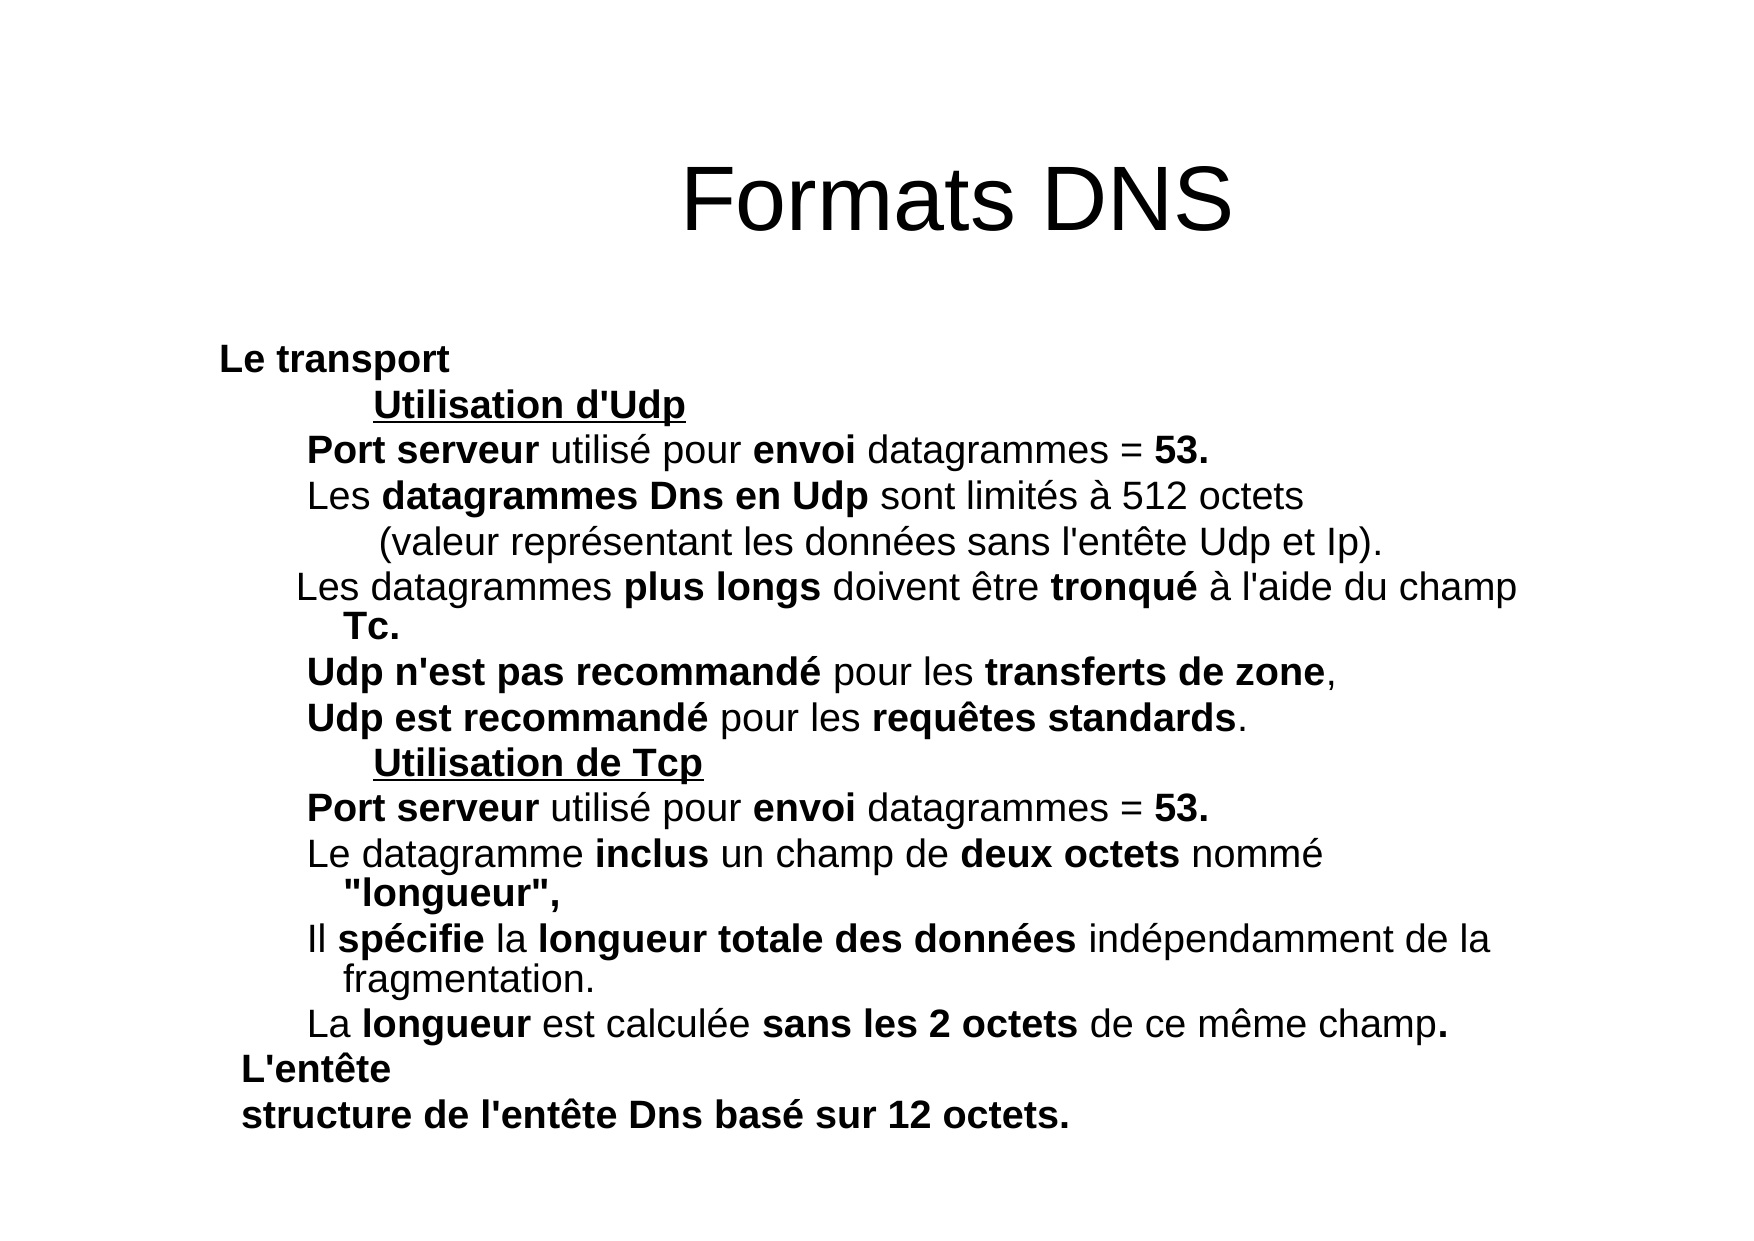

# Formats DNS
Le transport
 Utilisation d'Udp
 Port serveur utilisé pour envoi datagrammes = 53.
 Les datagrammes Dns en Udp sont limités à 512 octets
(valeur représentant les données sans l'entête Udp et Ip).
Les datagrammes plus longs doivent être tronqué à l'aide du champ Tc.
 Udp n'est pas recommandé pour les transferts de zone,
 Udp est recommandé pour les requêtes standards.
 Utilisation de Tcp
 Port serveur utilisé pour envoi datagrammes = 53.
 Le datagramme inclus un champ de deux octets nommé "longueur",
 Il spécifie la longueur totale des données indépendamment de la fragmentation.
 La longueur est calculée sans les 2 octets de ce même champ.
 L'entête
 structure de l'entête Dns basé sur 12 octets.